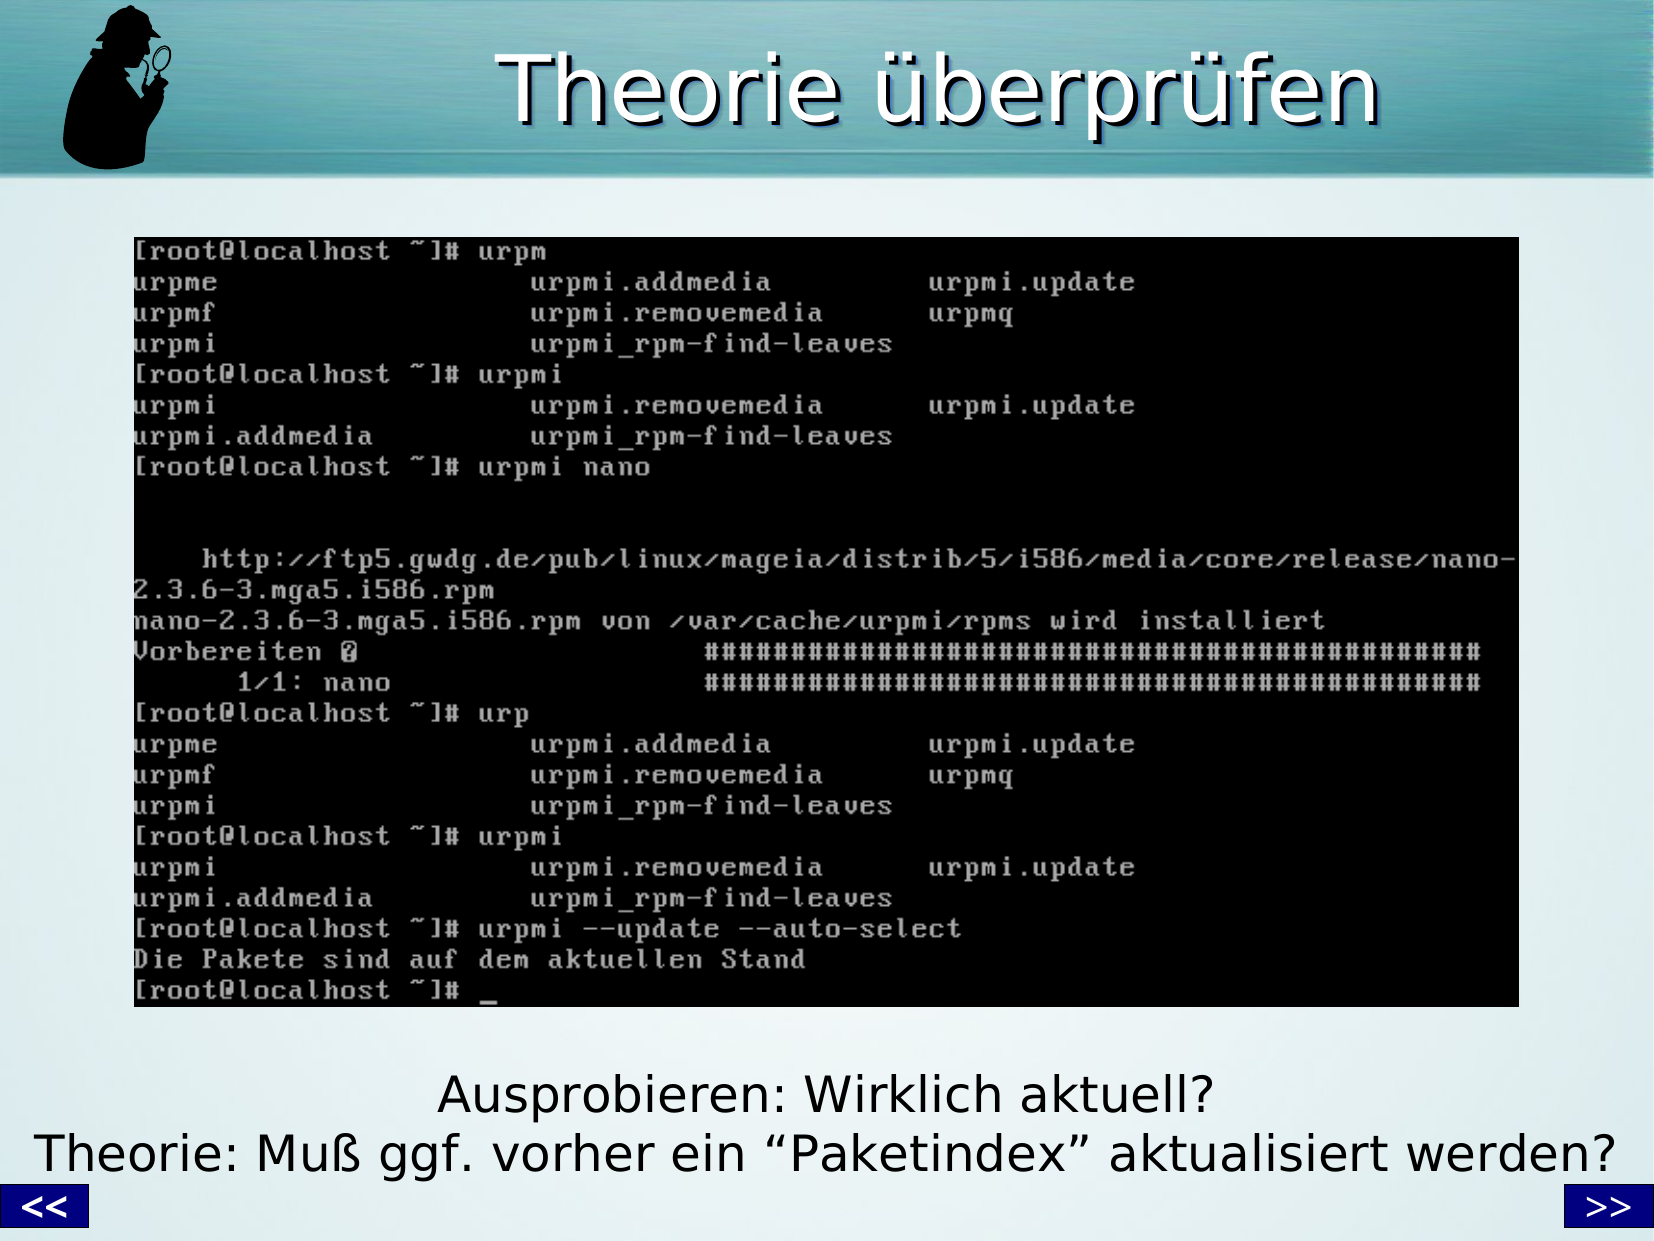

# Theorie überprüfen
Ausprobieren: Wirklich aktuell?
Theorie: Muß ggf. vorher ein “Paketindex” aktualisiert werden?